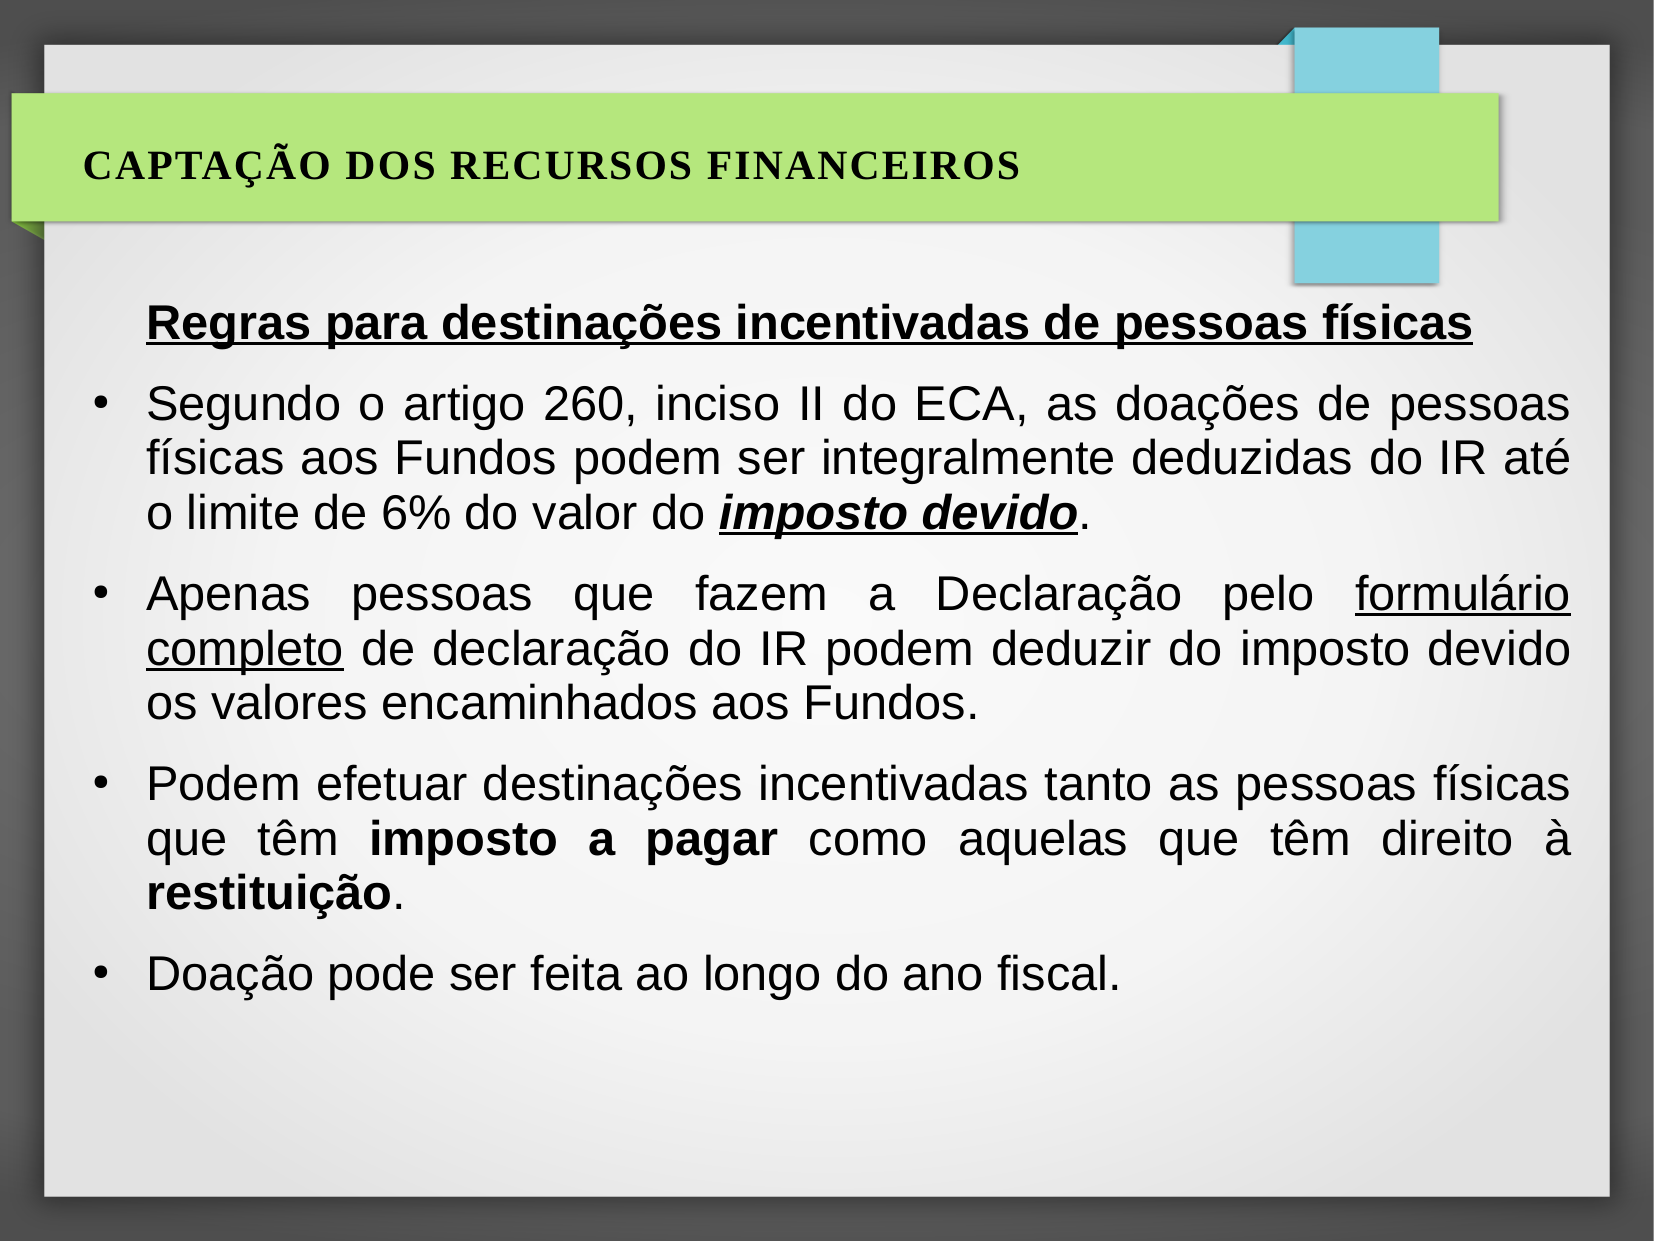

# CAPTAÇÃO DOS RECURSOS FINANCEIROS
Regras para destinações incentivadas de pessoas físicas
Segundo o artigo 260, inciso II do ECA, as doações de pessoas físicas aos Fundos podem ser integralmente deduzidas do IR até o limite de 6% do valor do imposto devido.
Apenas pessoas que fazem a Declaração pelo formulário completo de declaração do IR podem deduzir do imposto devido os valores encaminhados aos Fundos.
Podem efetuar destinações incentivadas tanto as pessoas físicas que têm imposto a pagar como aquelas que têm direito à restituição.
Doação pode ser feita ao longo do ano fiscal.